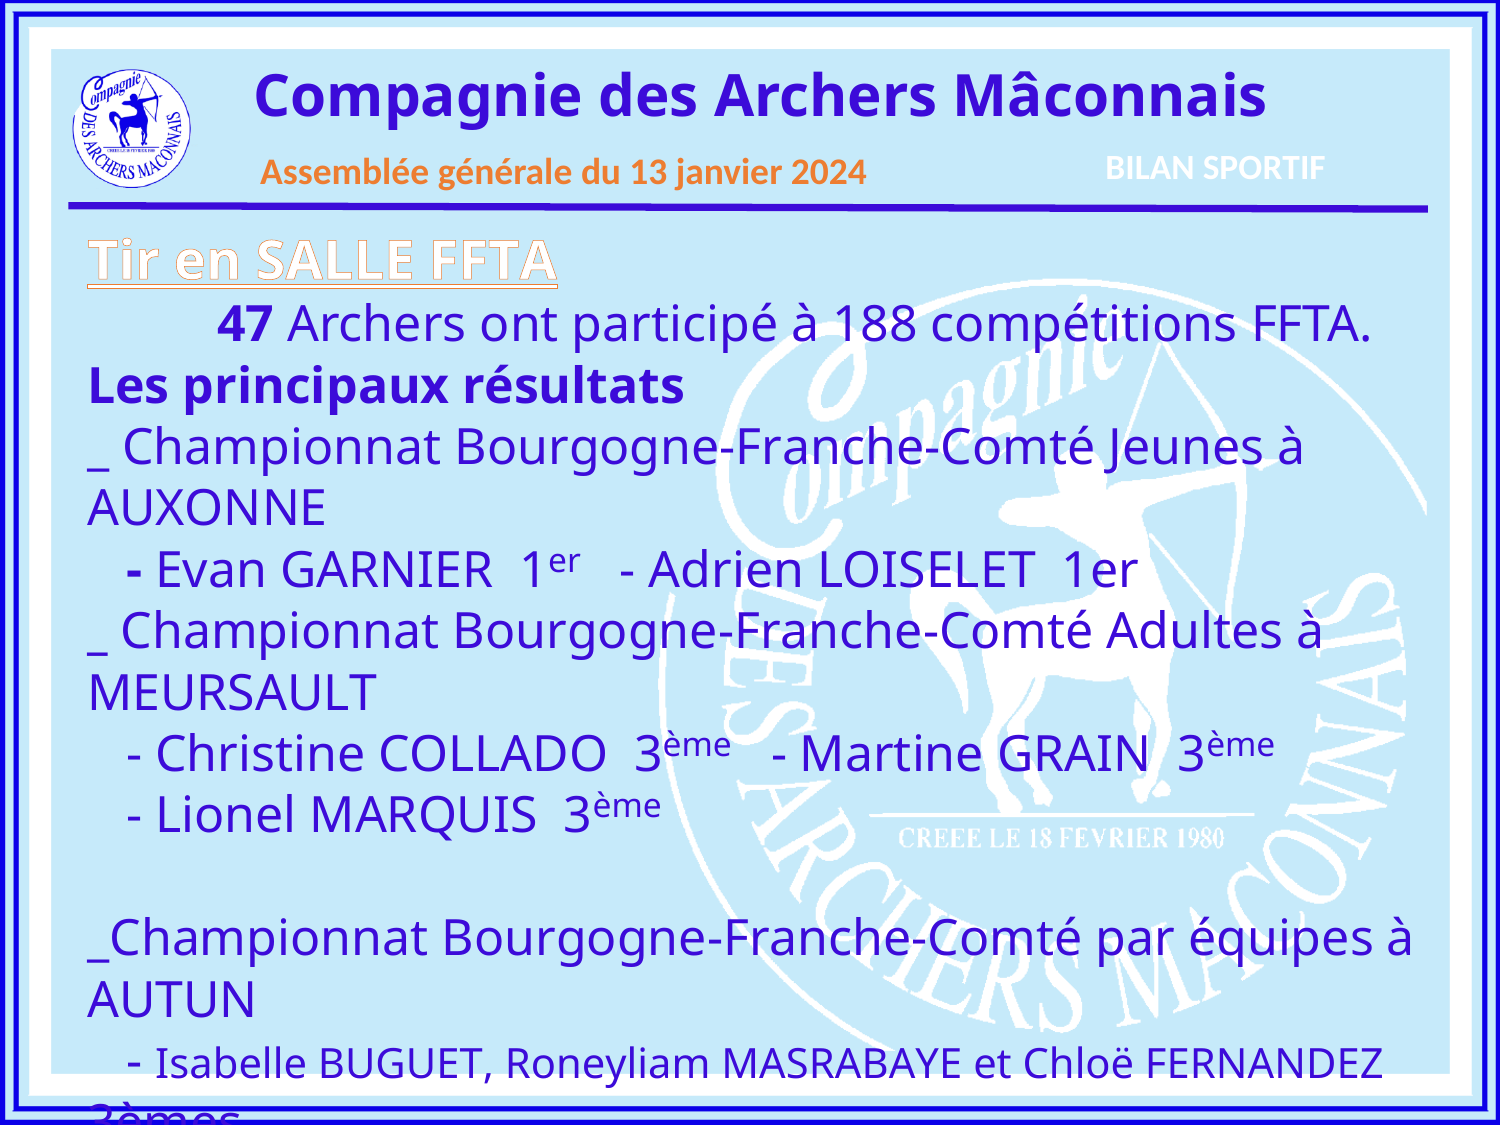

# Compagnie des Archers Mâconnais
 Assemblée générale du 13 janvier 2024
BILAN SPORTIF
Tir en SALLE FFTA
 47 Archers ont participé à 188 compétitions FFTA.
Les principaux résultats
_ Championnat Bourgogne-Franche-Comté Jeunes à AUXONNE
 - Evan GARNIER 1er - Adrien LOISELET 1er
_ Championnat Bourgogne-Franche-Comté Adultes à MEURSAULT
 - Christine COLLADO 3ème - Martine GRAIN 3ème
 - Lionel MARQUIS 3ème
_Championnat Bourgogne-Franche-Comté par équipes à AUTUN
 - Isabelle BUGUET, Roneyliam MASRABAYE et Chloë FERNANDEZ 3èmes
 - Stephan DEROSA, Olivier FORESTIER et Mickaël NEVERS 3èmes
 _Championnat de FRANCE à GRENOBLE
 - Martine GRAIN 5ème